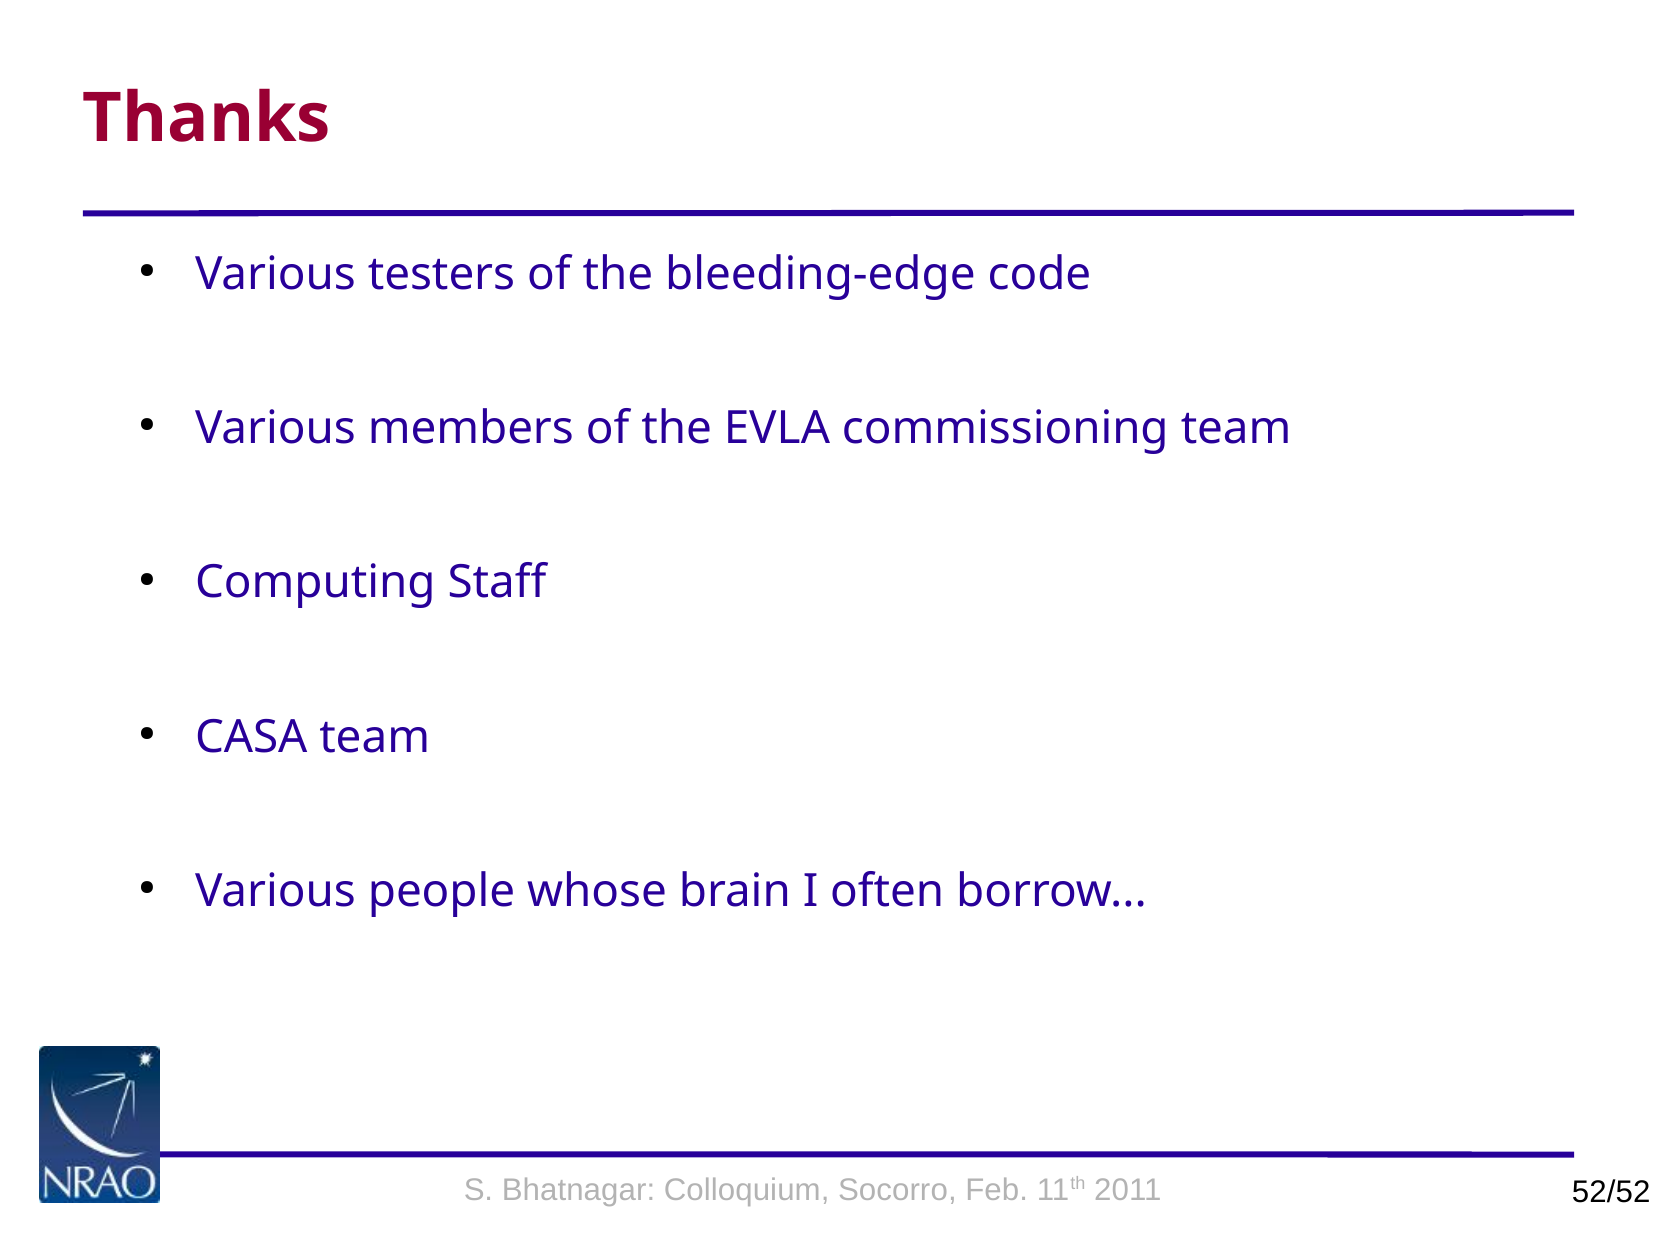

# Thanks
Various testers of the bleeding-edge code
Various members of the EVLA commissioning team
Computing Staff
CASA team
Various people whose brain I often borrow...